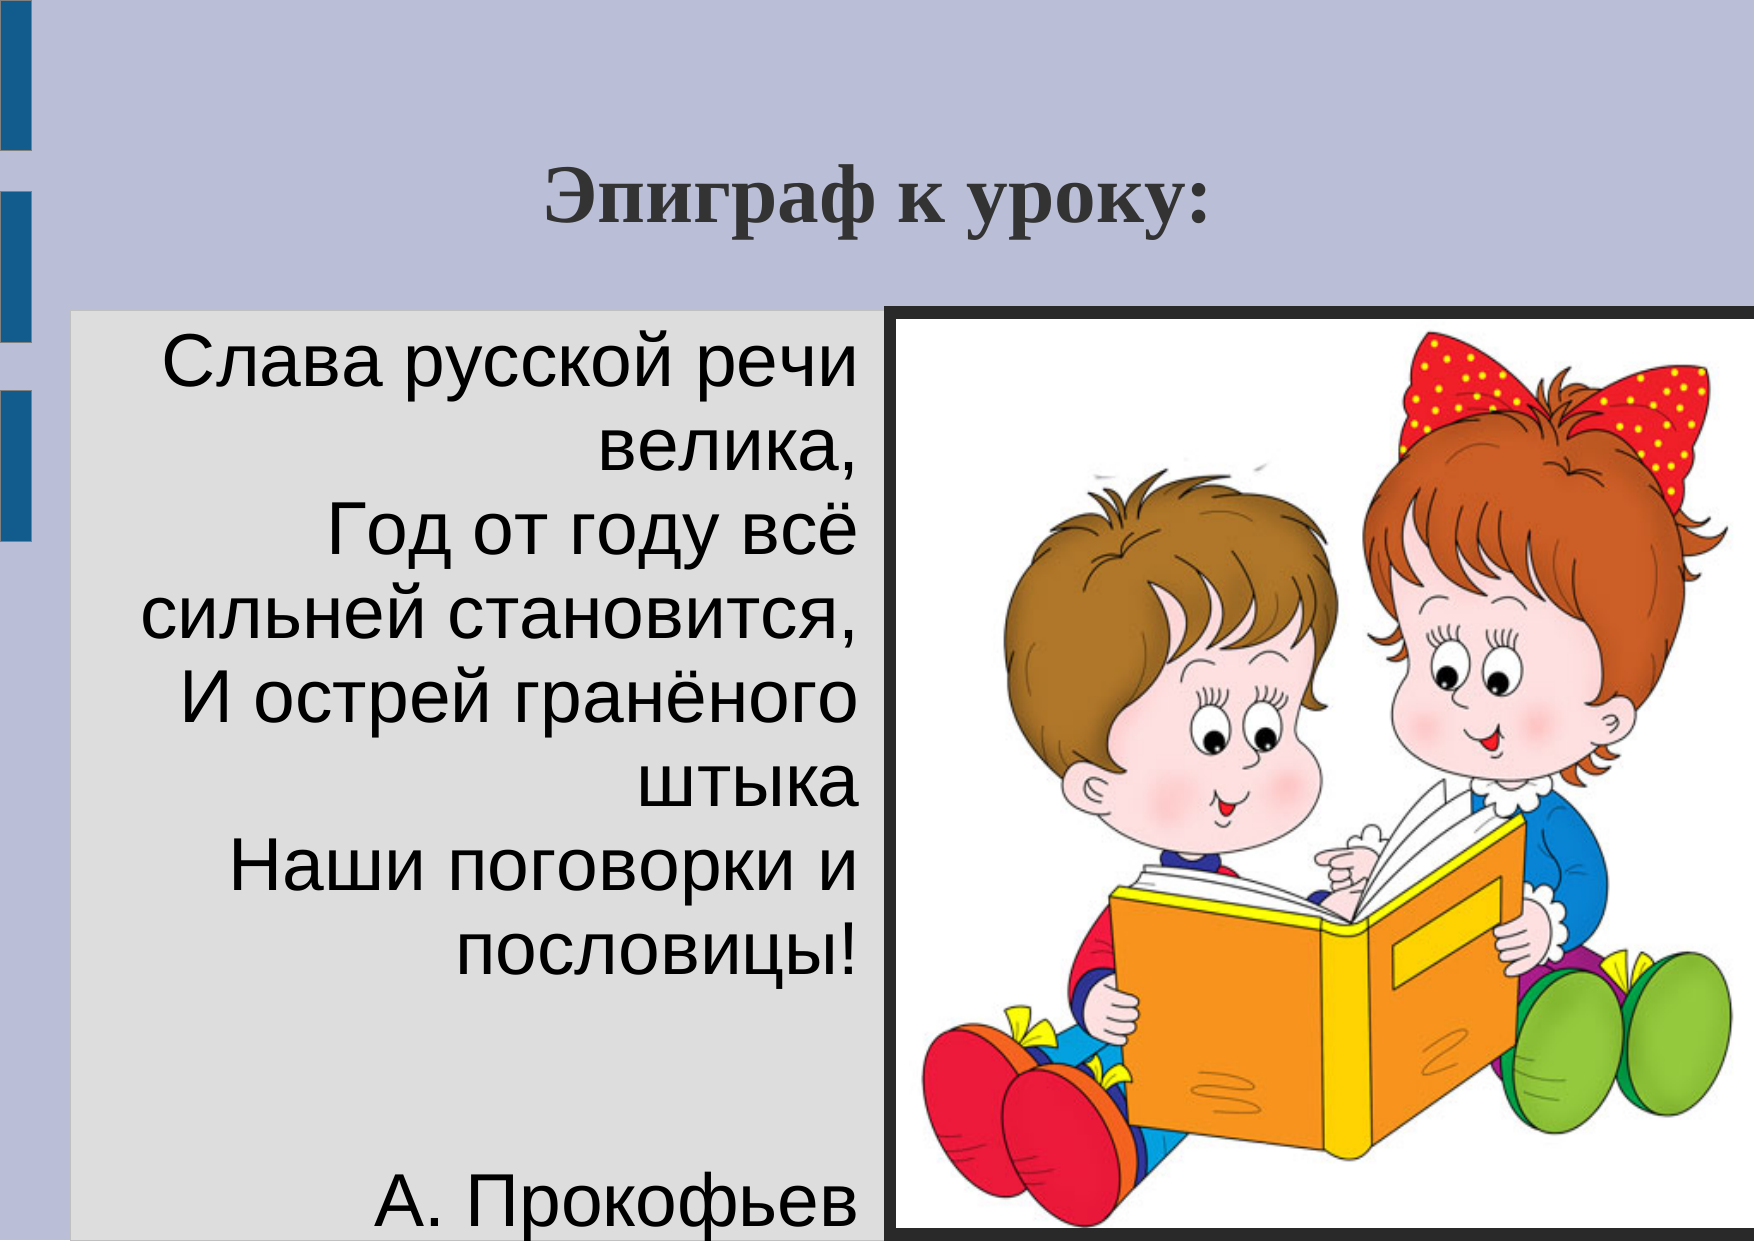

# Эпиграф к уроку:
Слава русской речи велика,
Год от году всё сильней становится,
И острей гранёного штыка
Наши поговорки и пословицы!
 А. Прокофьев